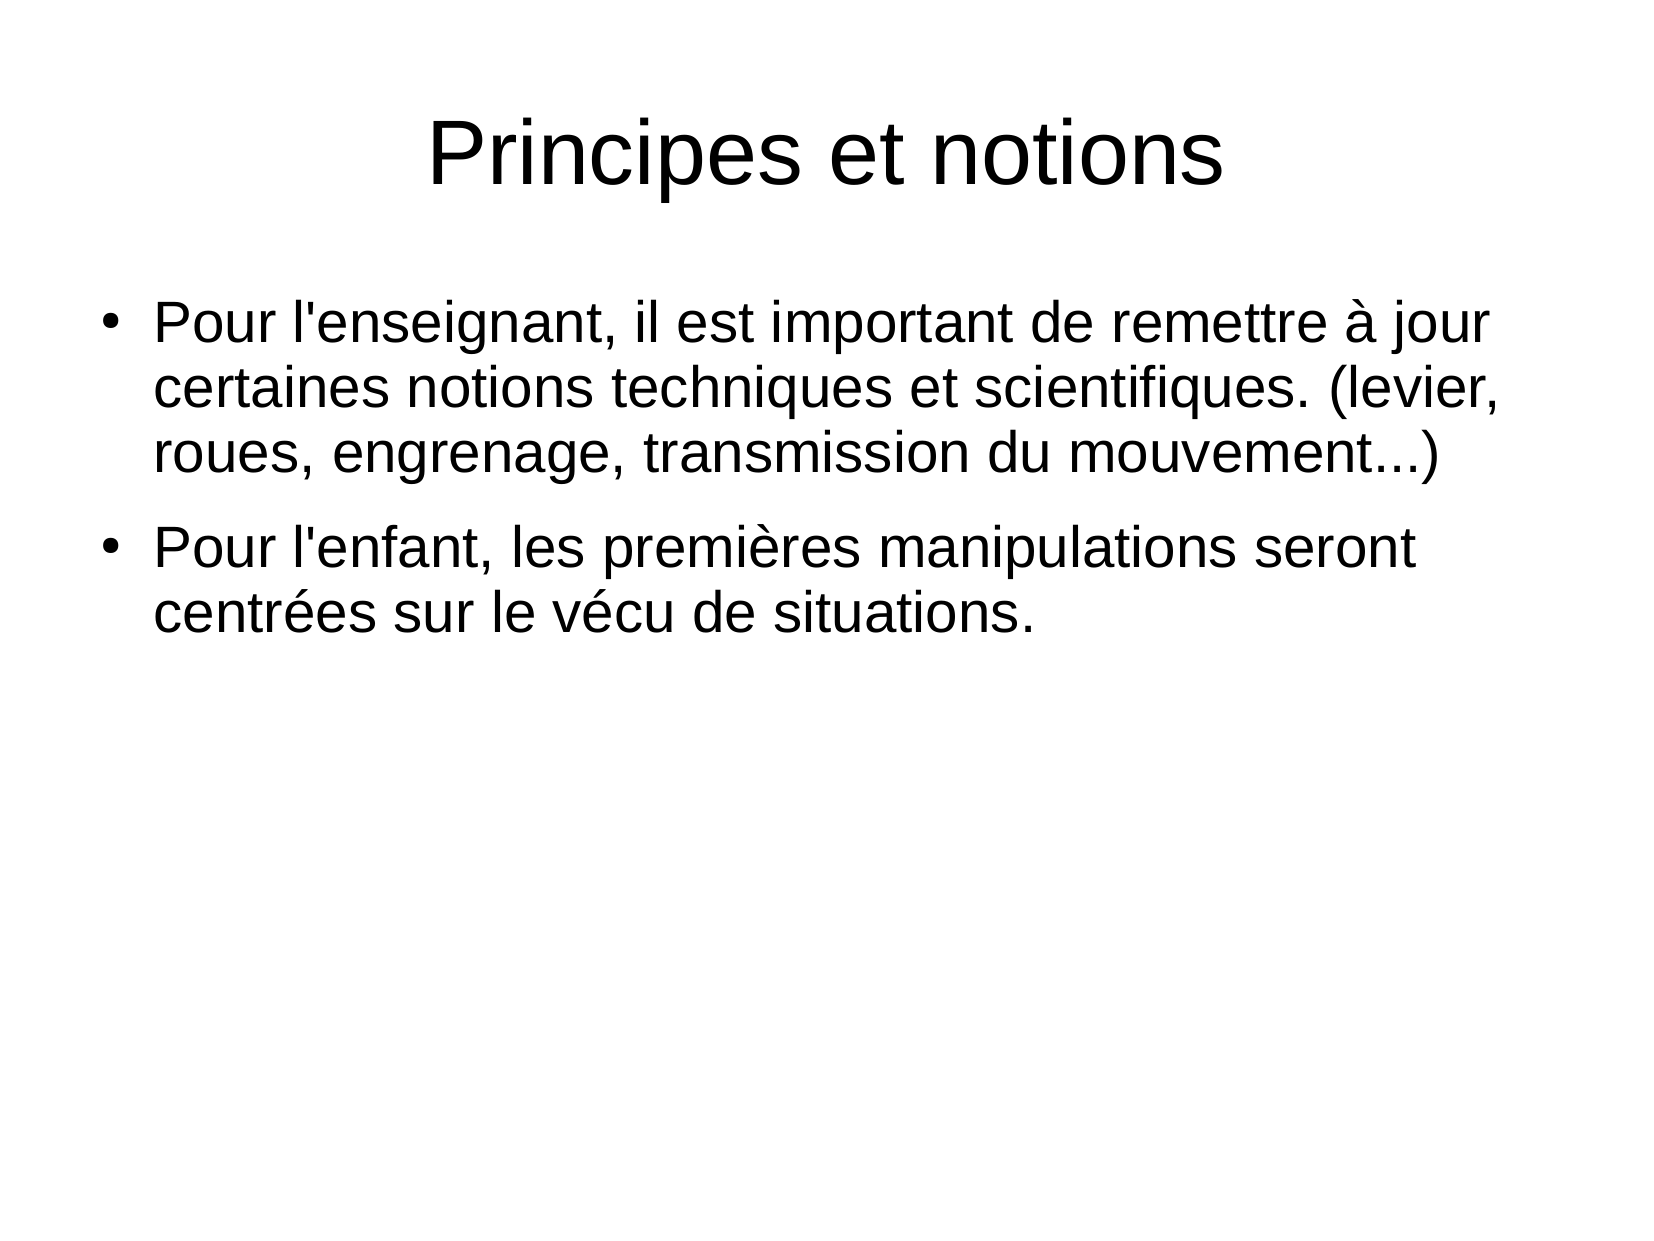

# Principes et notions
Pour l'enseignant, il est important de remettre à jour certaines notions techniques et scientifiques. (levier, roues, engrenage, transmission du mouvement...)
Pour l'enfant, les premières manipulations seront centrées sur le vécu de situations.